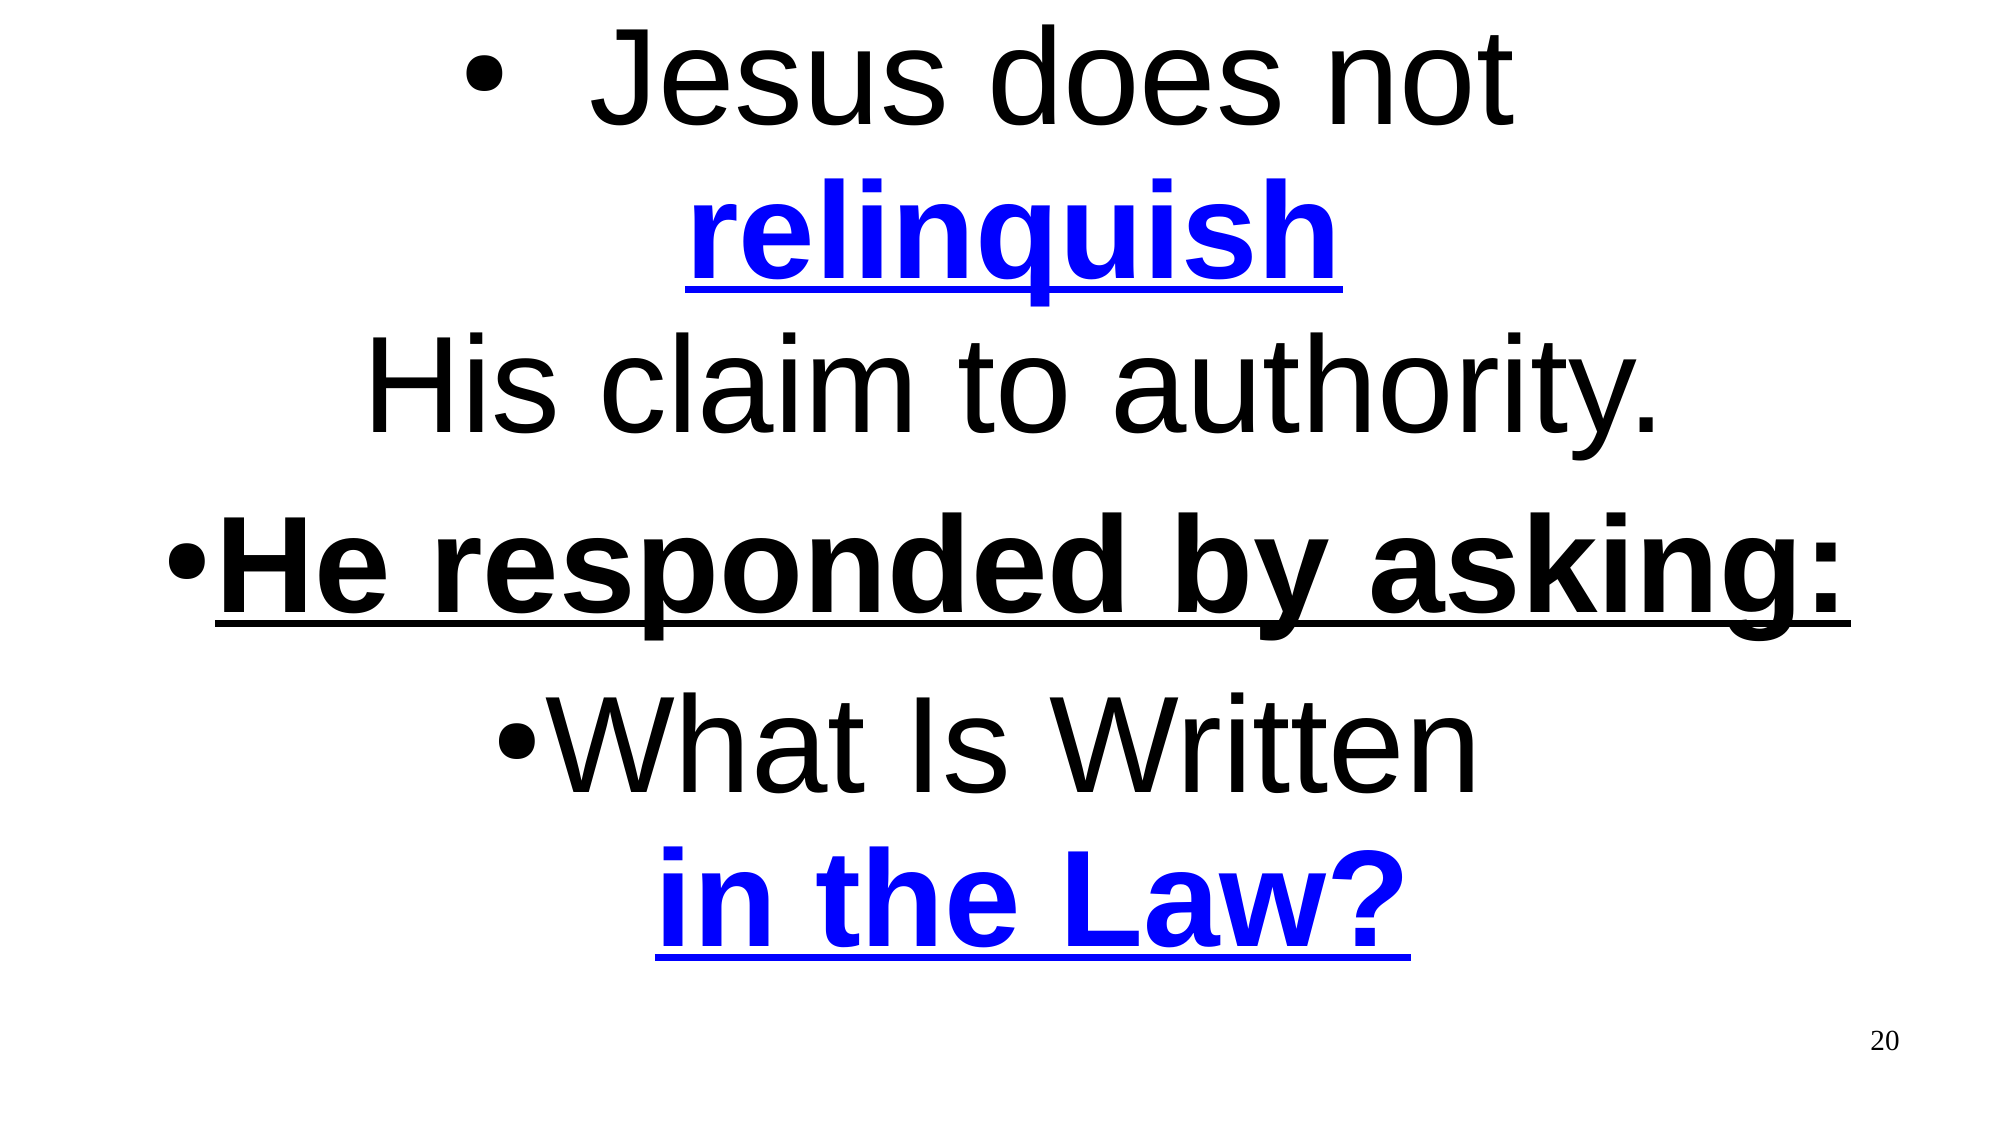

# Jesus does not relinquish His claim to authority.
He responded by asking:
What Is Written
in the Law?
20